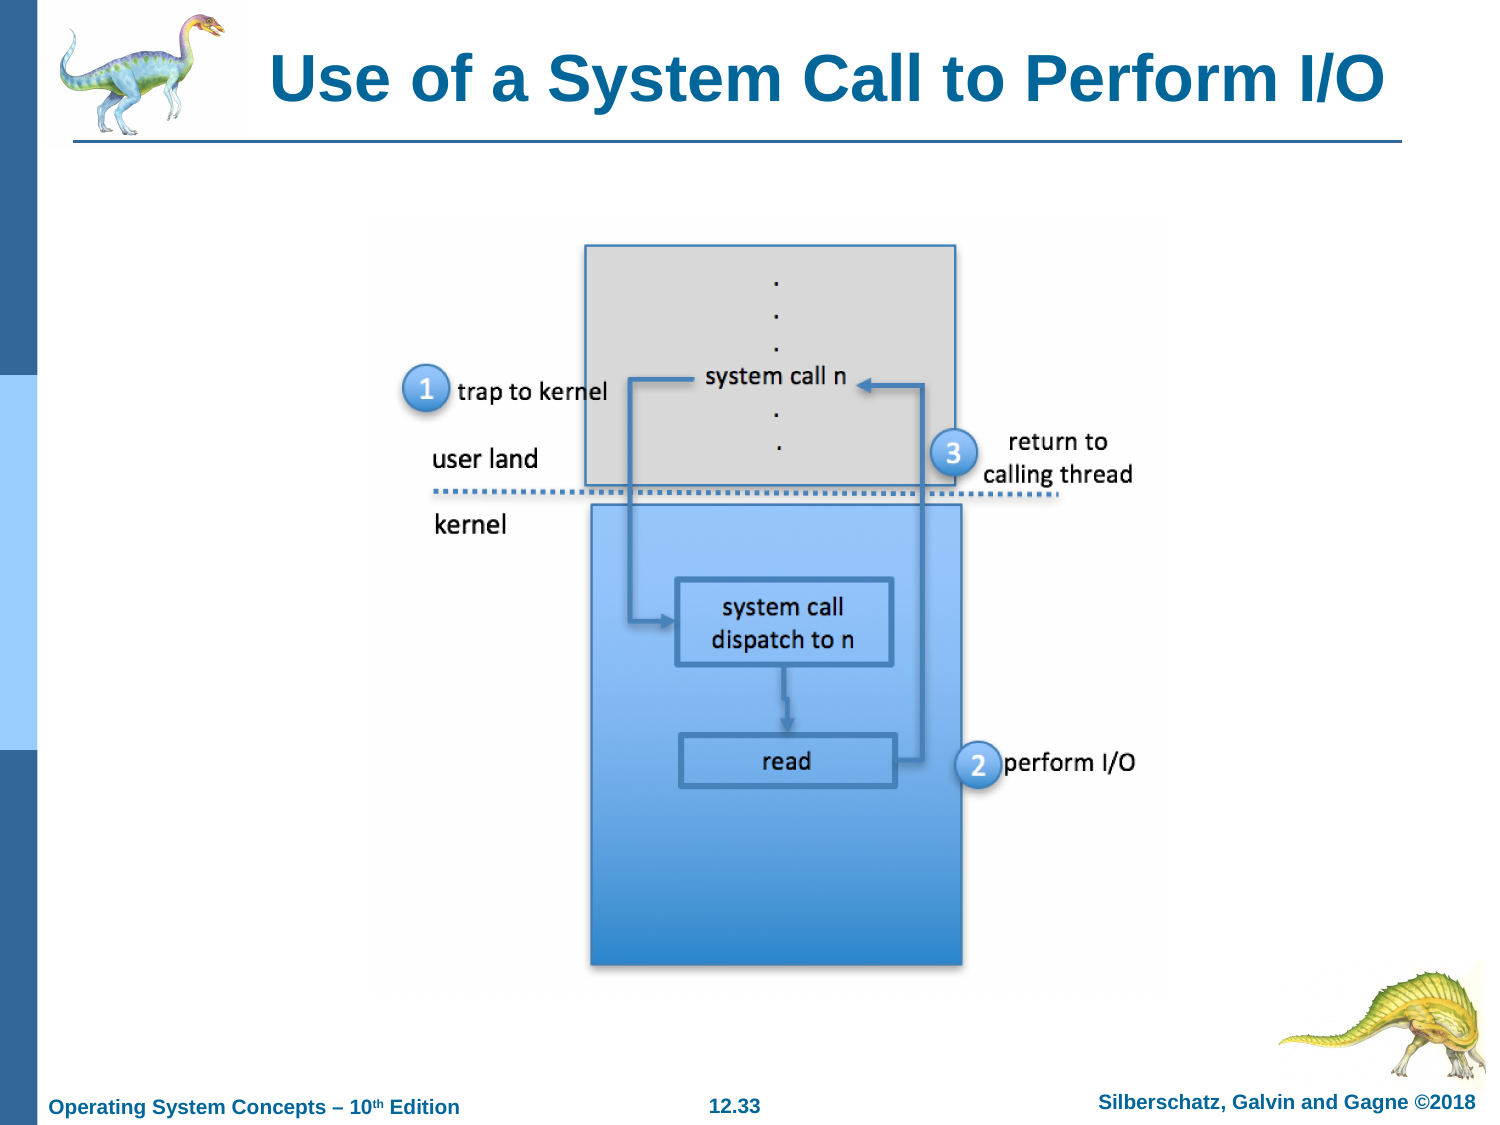

# Use of a System Call to Perform I/O